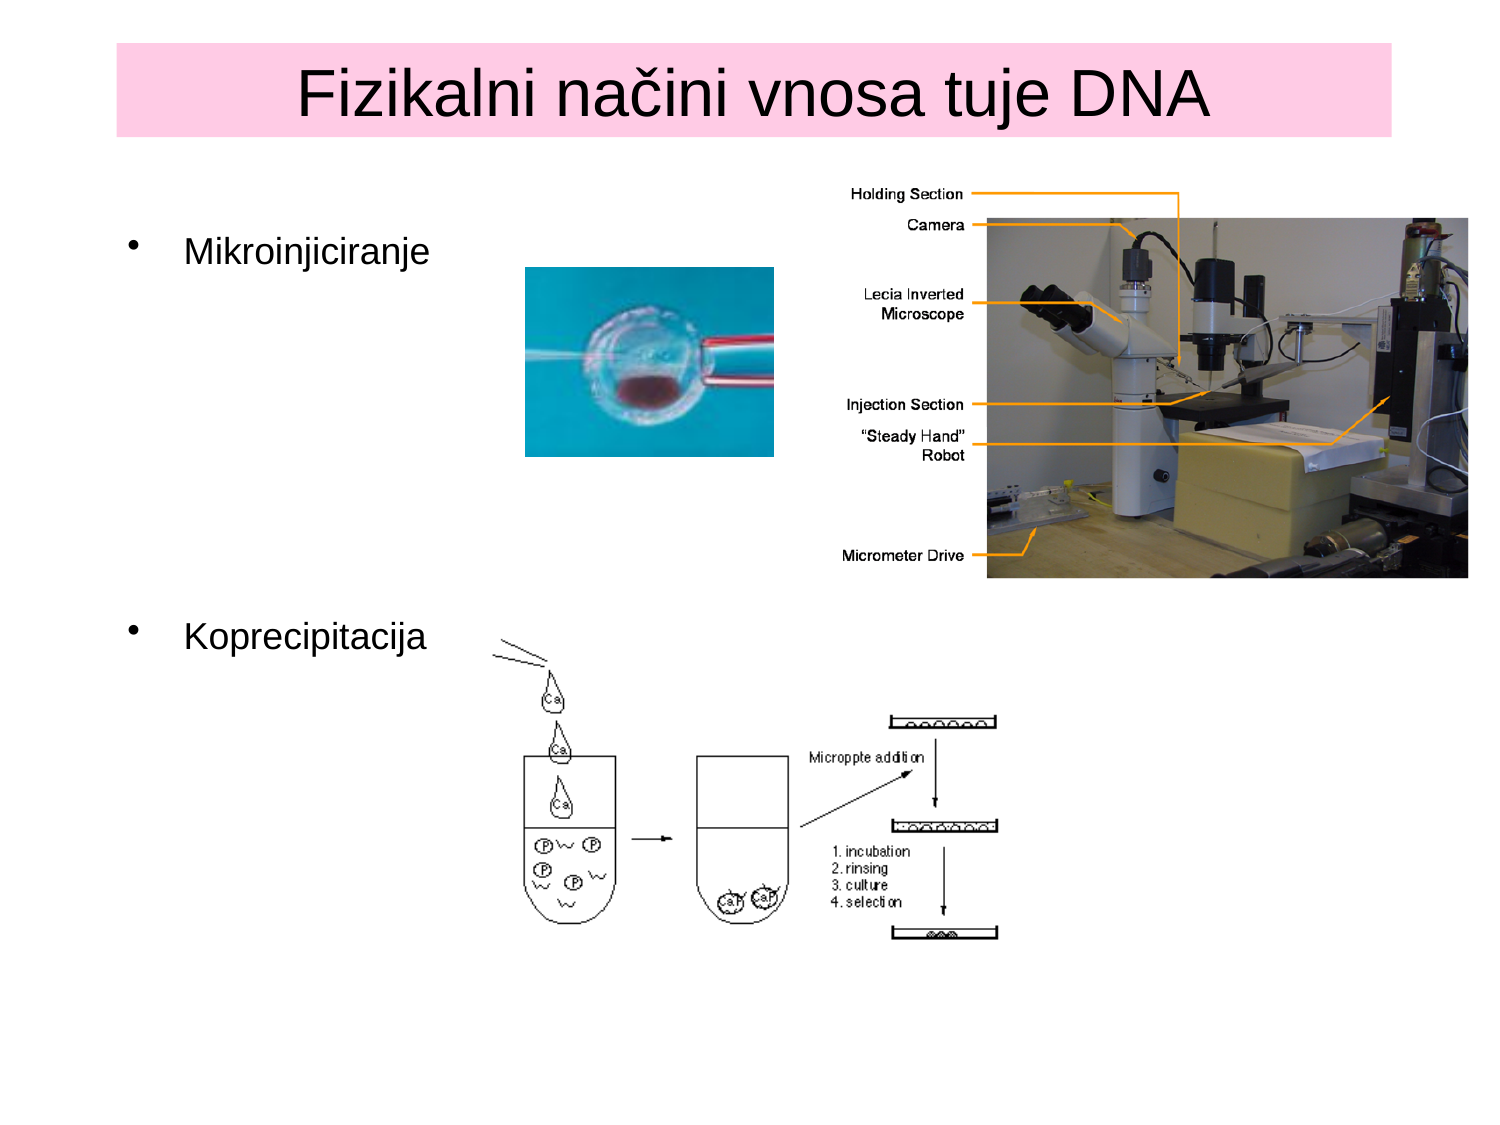

Fizikalni načini vnosa tuje DNA
Mikroinjiciranje
Koprecipitacija